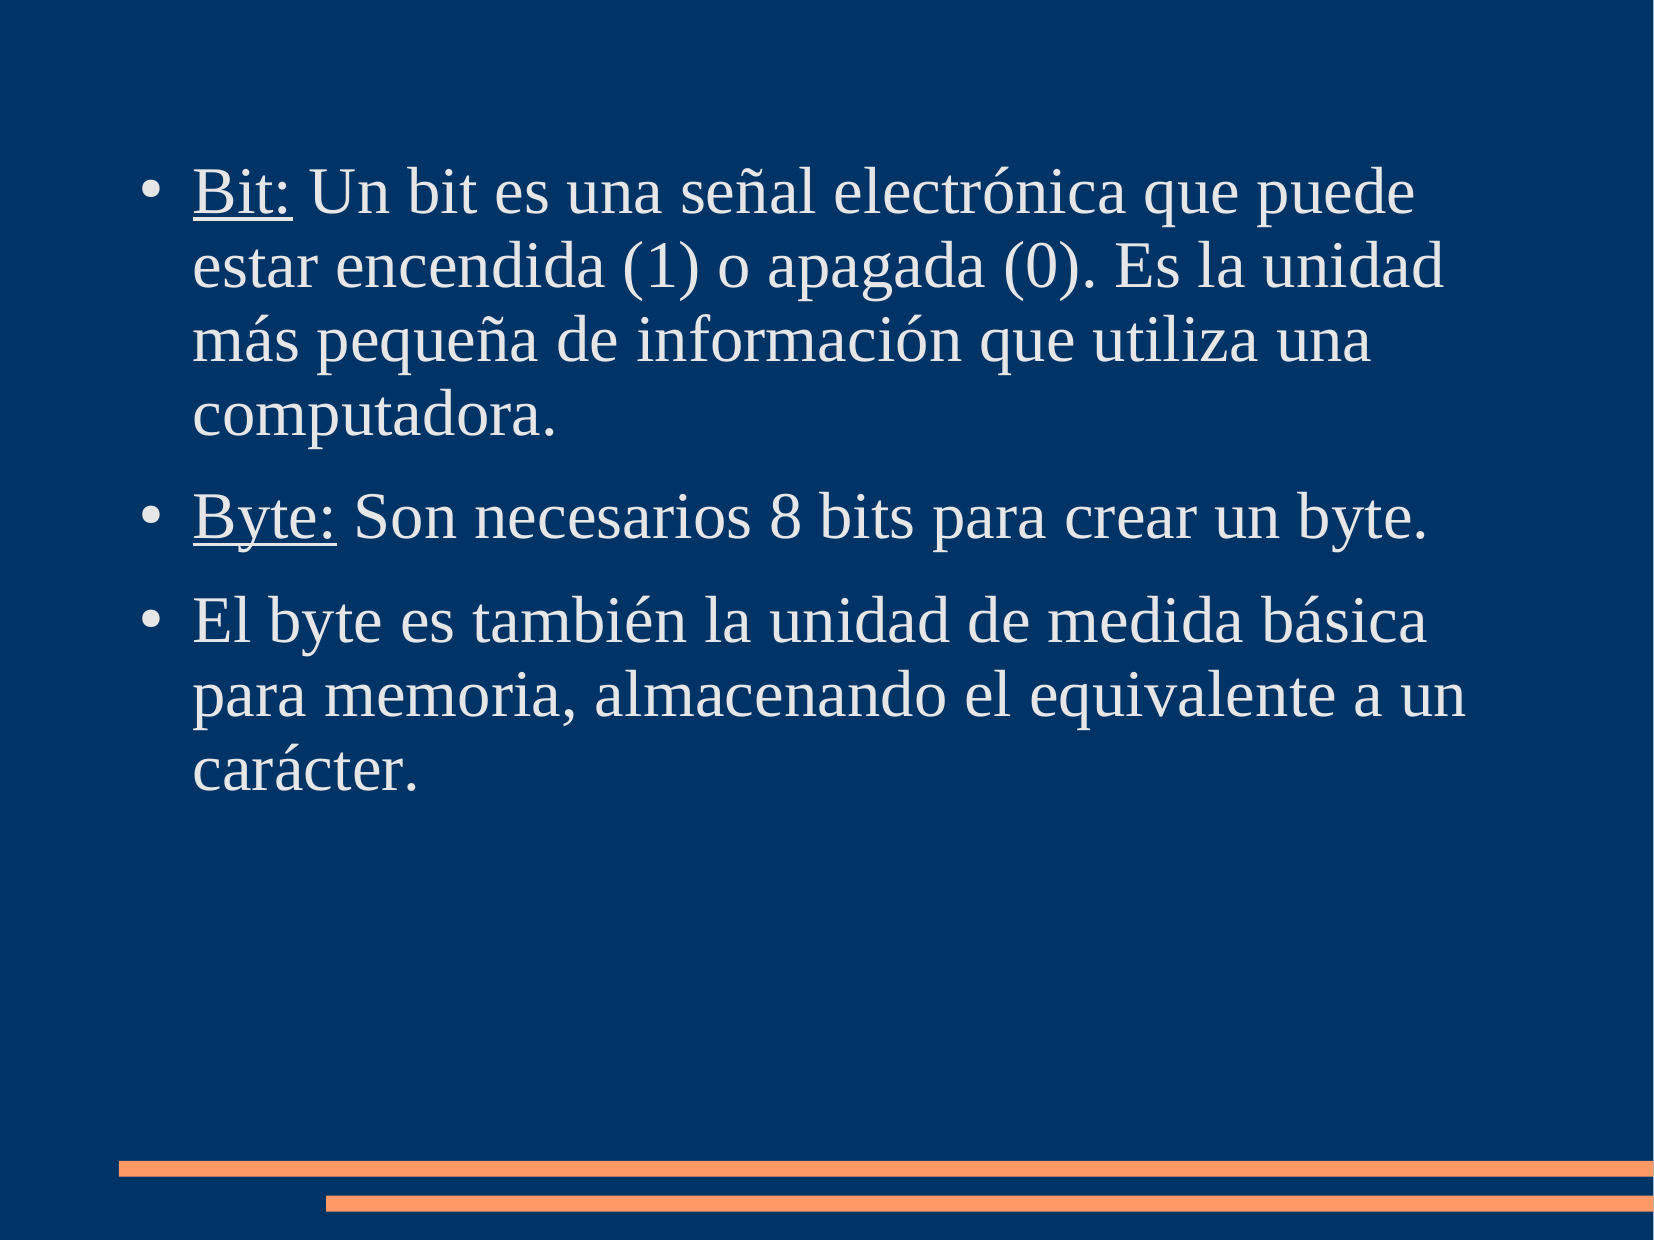

# Bit: Un bit es una señal electrónica que puede estar encendida (1) o apagada (0). Es la unidad más pequeña de información que utiliza una computadora.
Byte: Son necesarios 8 bits para crear un byte.
El byte es también la unidad de medida básica para memoria, almacenando el equivalente a un carácter.